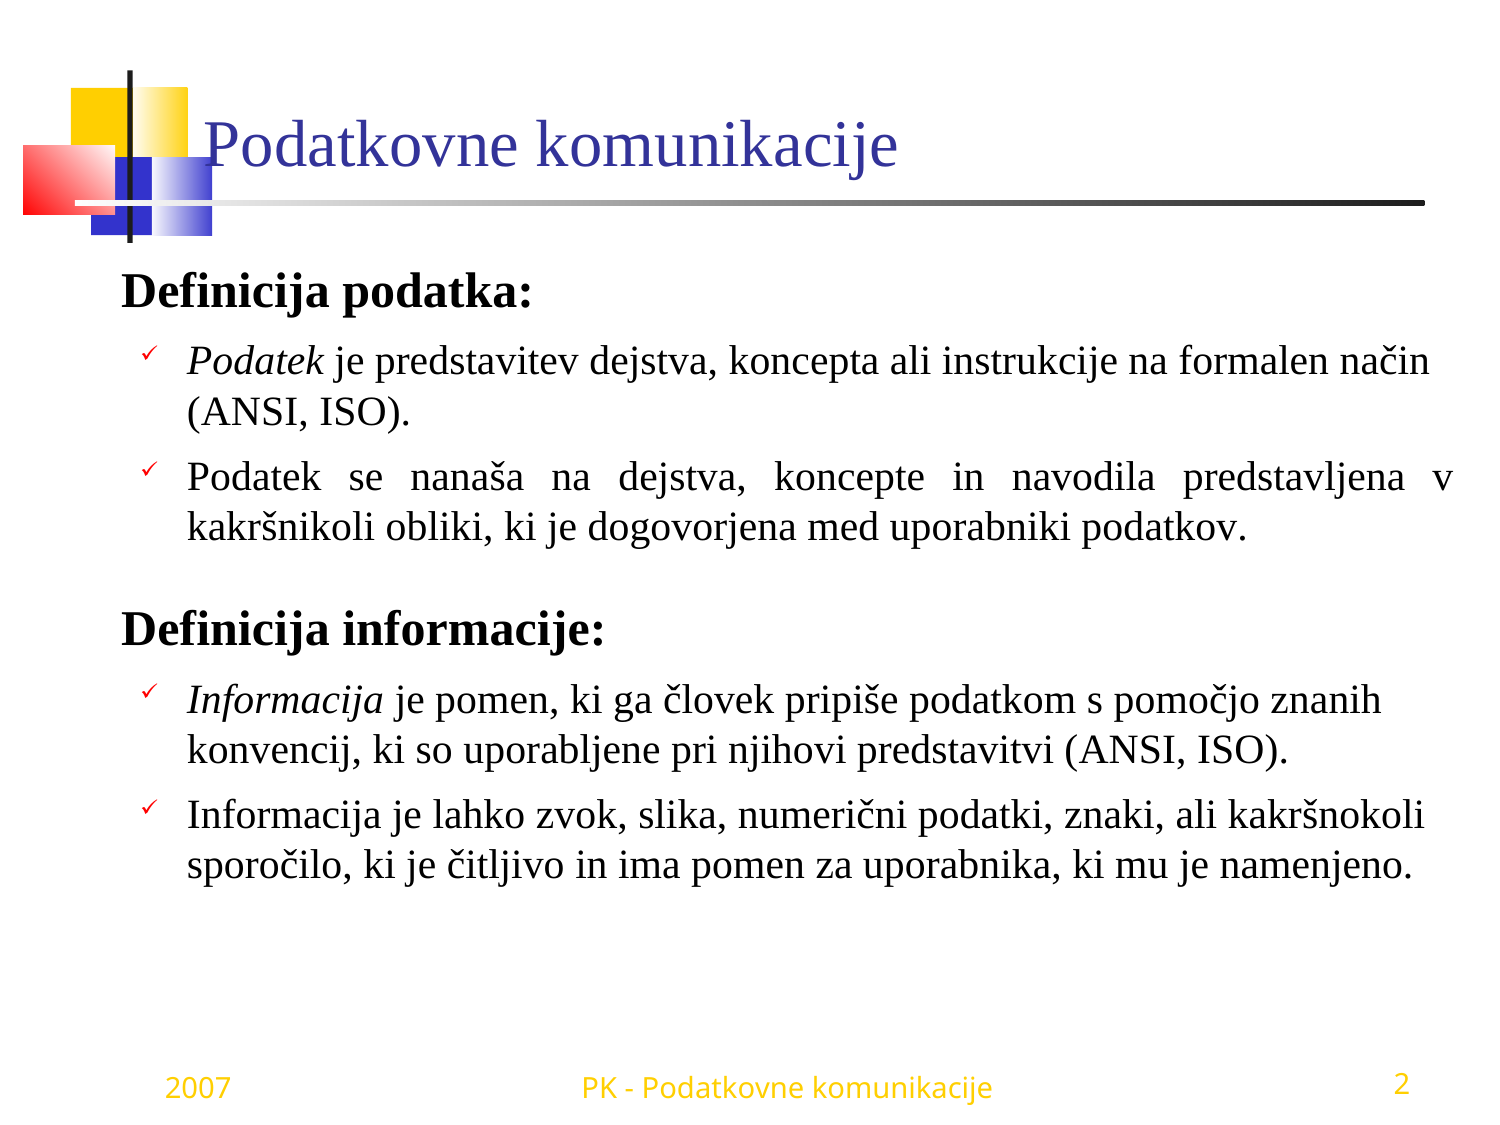

# Podatkovne komunikacije
	Definicija podatka:
Podatek je predstavitev dejstva, koncepta ali instrukcije na formalen način (ANSI, ISO).
Podatek se nanaša na dejstva, koncepte in navodila predstavljena v kakršnikoli obliki, ki je dogovorjena med uporabniki podatkov.
	Definicija informacije:
Informacija je pomen, ki ga človek pripiše podatkom s pomočjo znanih konvencij, ki so uporabljene pri njihovi predstavitvi (ANSI, ISO).
Informacija je lahko zvok, slika, numerični podatki, znaki, ali kakršnokoli sporočilo, ki je čitljivo in ima pomen za uporabnika, ki mu je namenjeno.
2007
PK - Podatkovne komunikacije